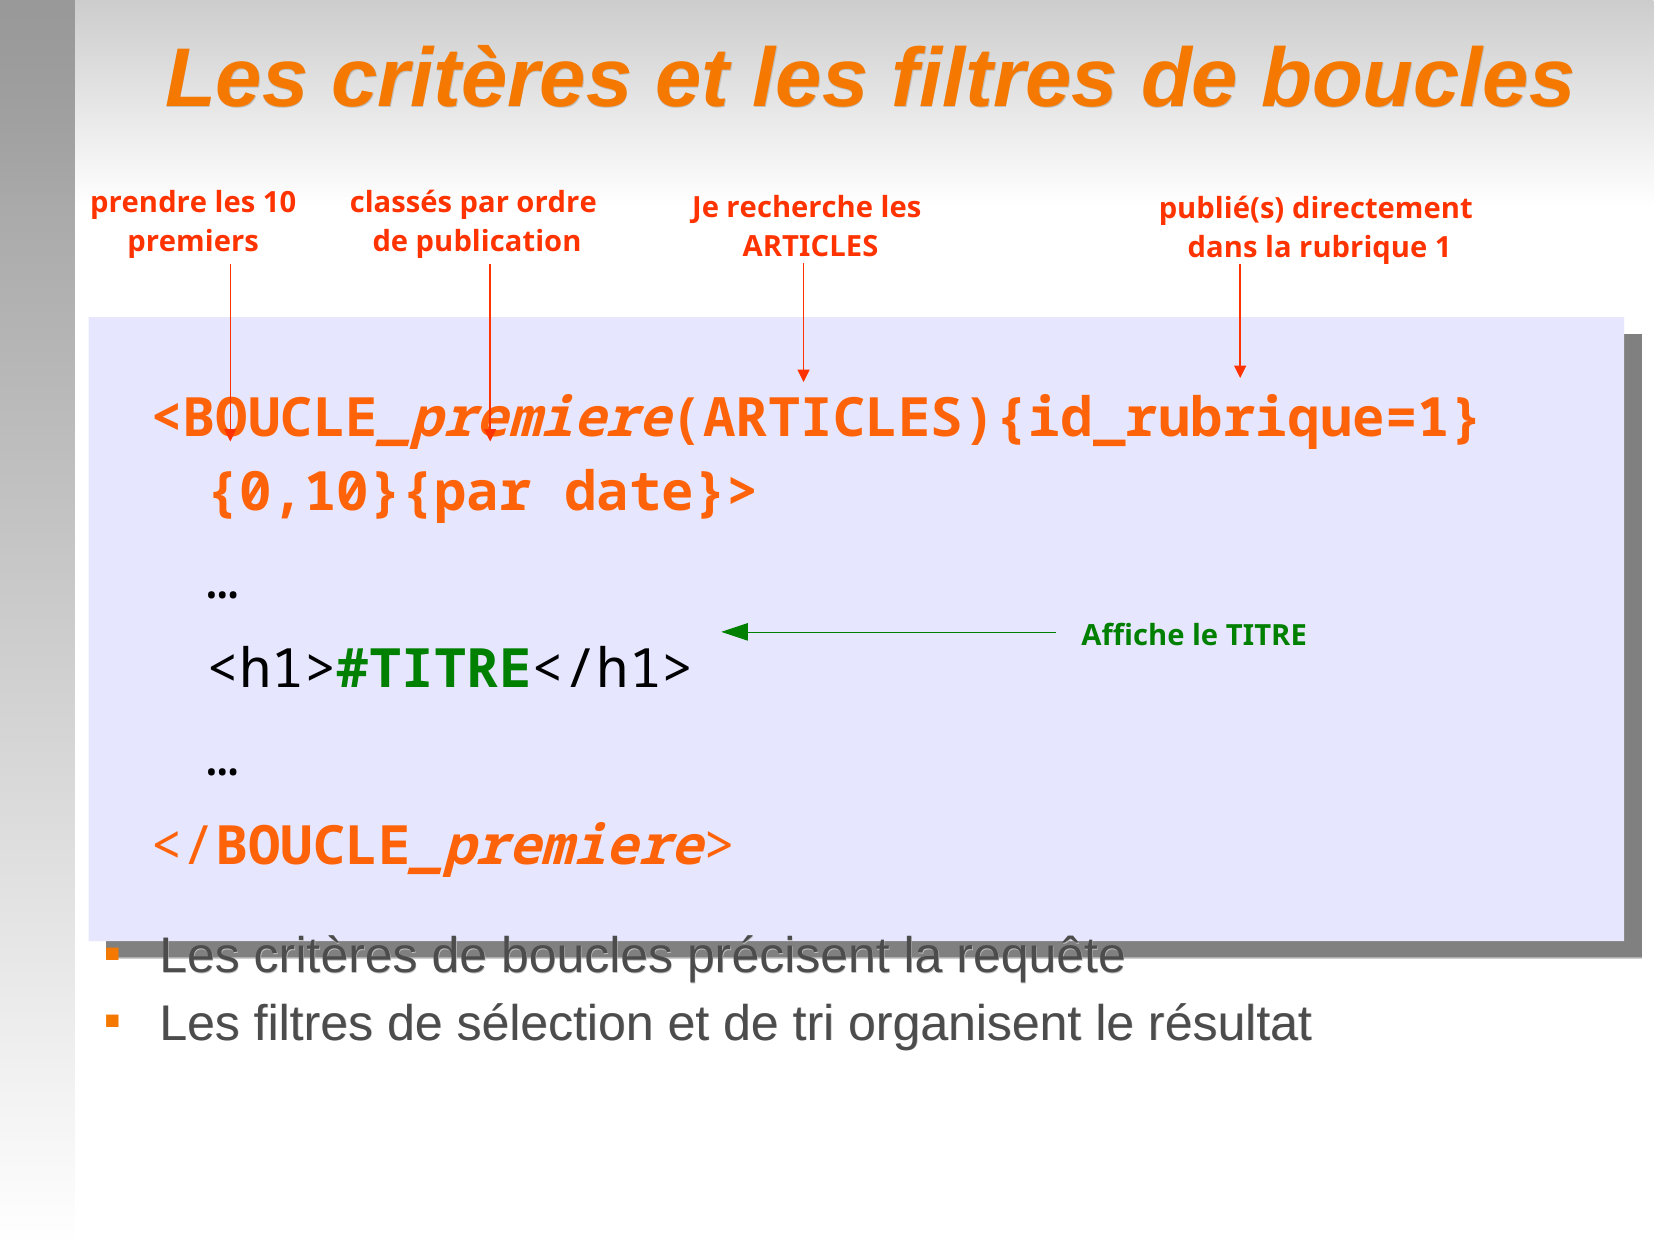

Les critères et les filtres de boucles
prendre les 10
premiers
classés par ordre
de publication
Je recherche les
ARTICLES
publié(s) directement
dans la rubrique 1
<BOUCLE_premiere(ARTICLES){id_rubrique=1}{0,10}{par date}>
	…
	<h1>#TITRE</h1>
	…
</BOUCLE_premiere>
Affiche le TITRE
# Les critères de boucles précisent la requête
Les filtres de sélection et de tri organisent le résultat